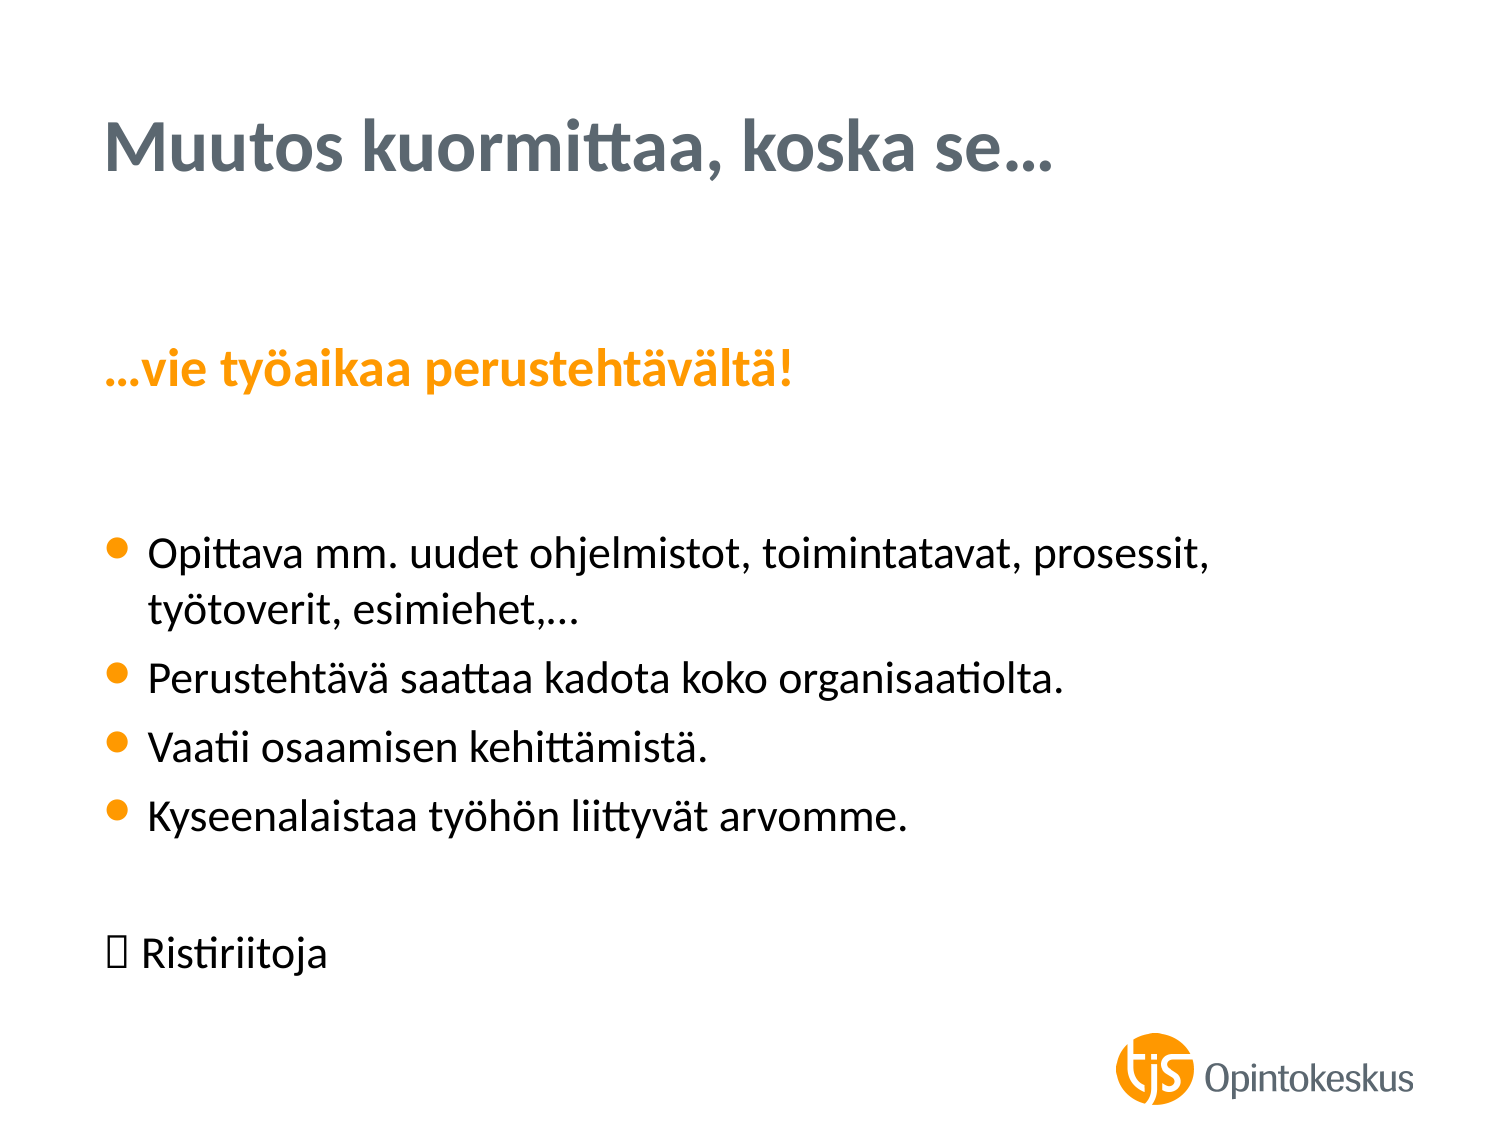

Muutos kuormittaa, koska se…
# …vie työaikaa perustehtävältä!
Opittava mm. uudet ohjelmistot, toimintatavat, prosessit, työtoverit, esimiehet,…
Perustehtävä saattaa kadota koko organisaatiolta.
Vaatii osaamisen kehittämistä.
Kyseenalaistaa työhön liittyvät arvomme.
 Ristiriitoja